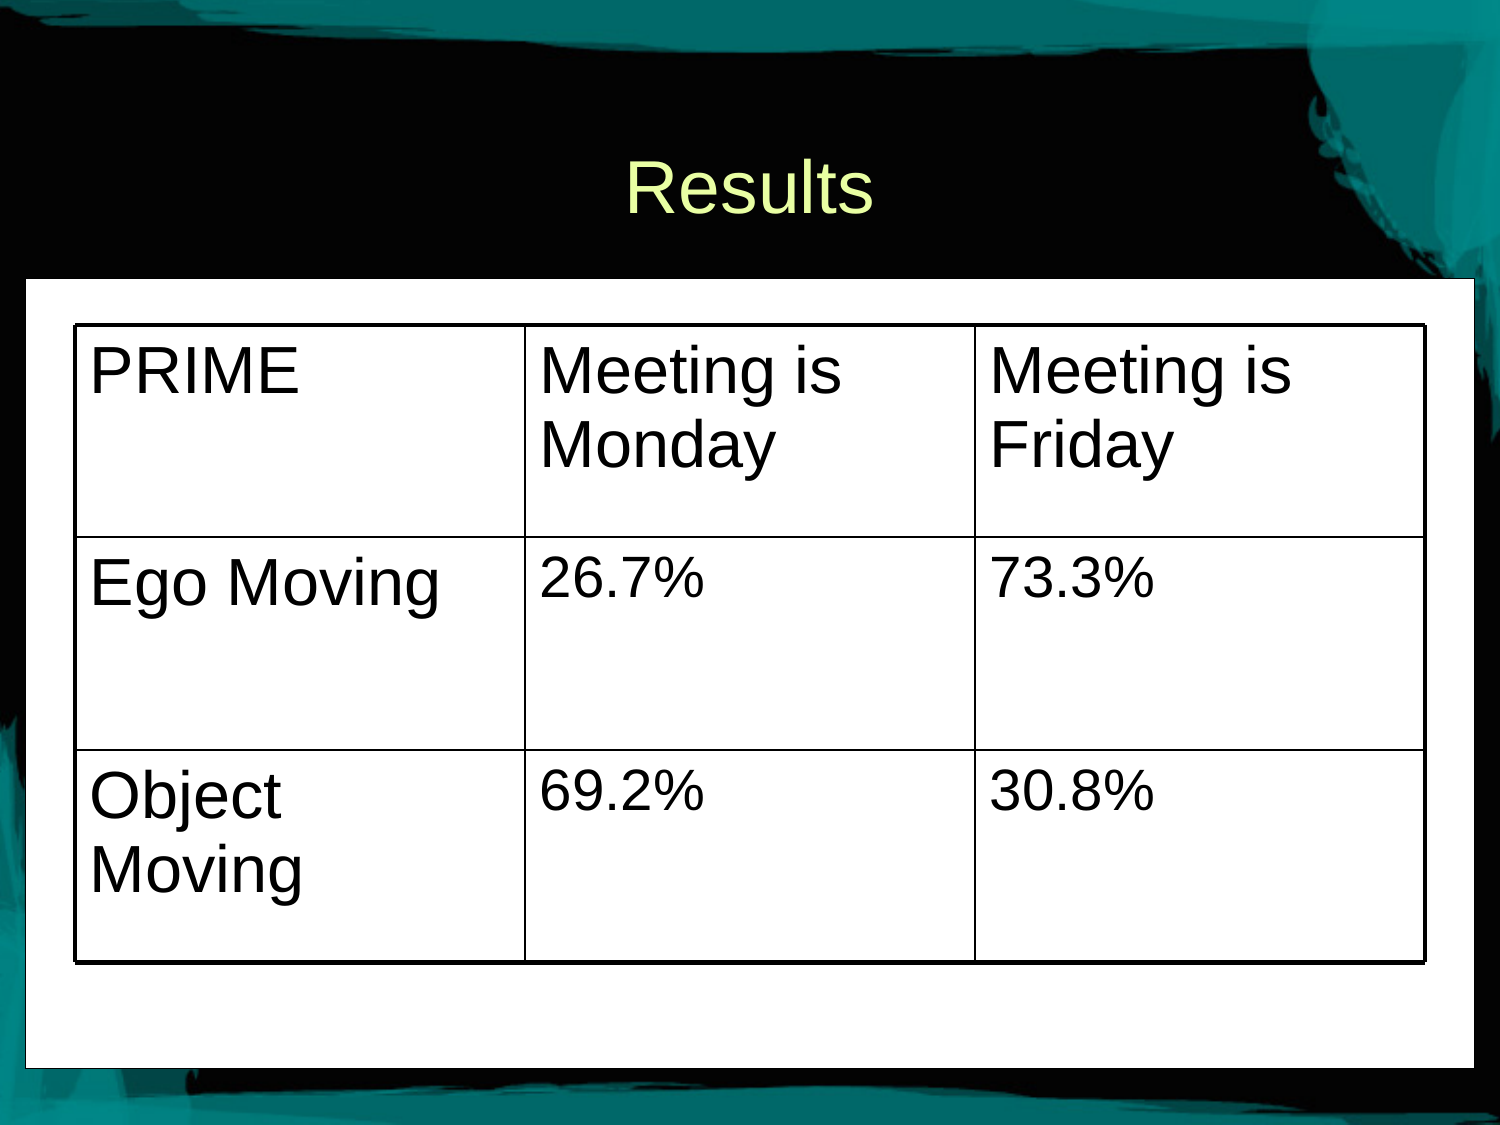

# Results
PRIME
Meeting is Monday
Meeting is Friday
Ego Moving
26.7%
73.3%
Object Moving
69.2%
30.8%